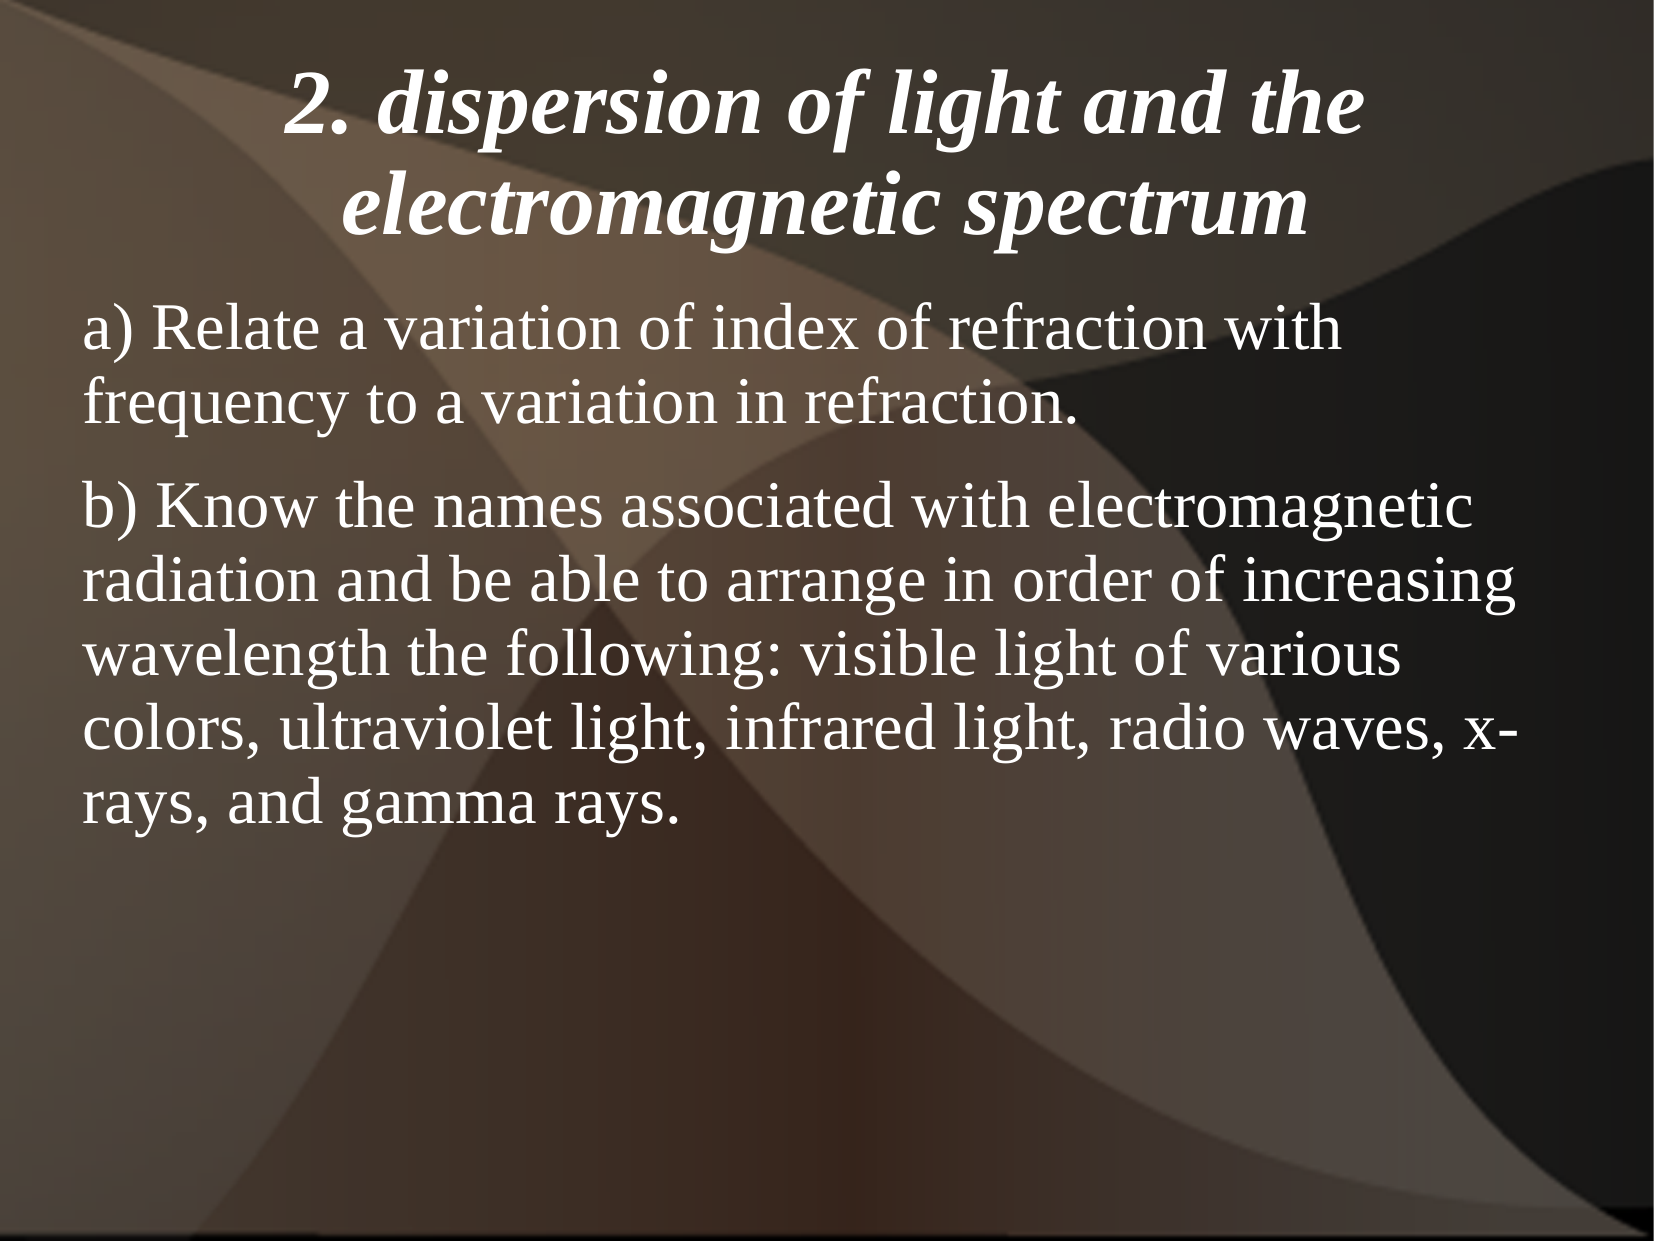

# 2. dispersion of light and the electromagnetic spectrum
a) Relate a variation of index of refraction with frequency to a variation in refraction.
b) Know the names associated with electromagnetic radiation and be able to arrange in order of increasing wavelength the following: visible light of various colors, ultraviolet light, infrared light, radio waves, x-rays, and gamma rays.